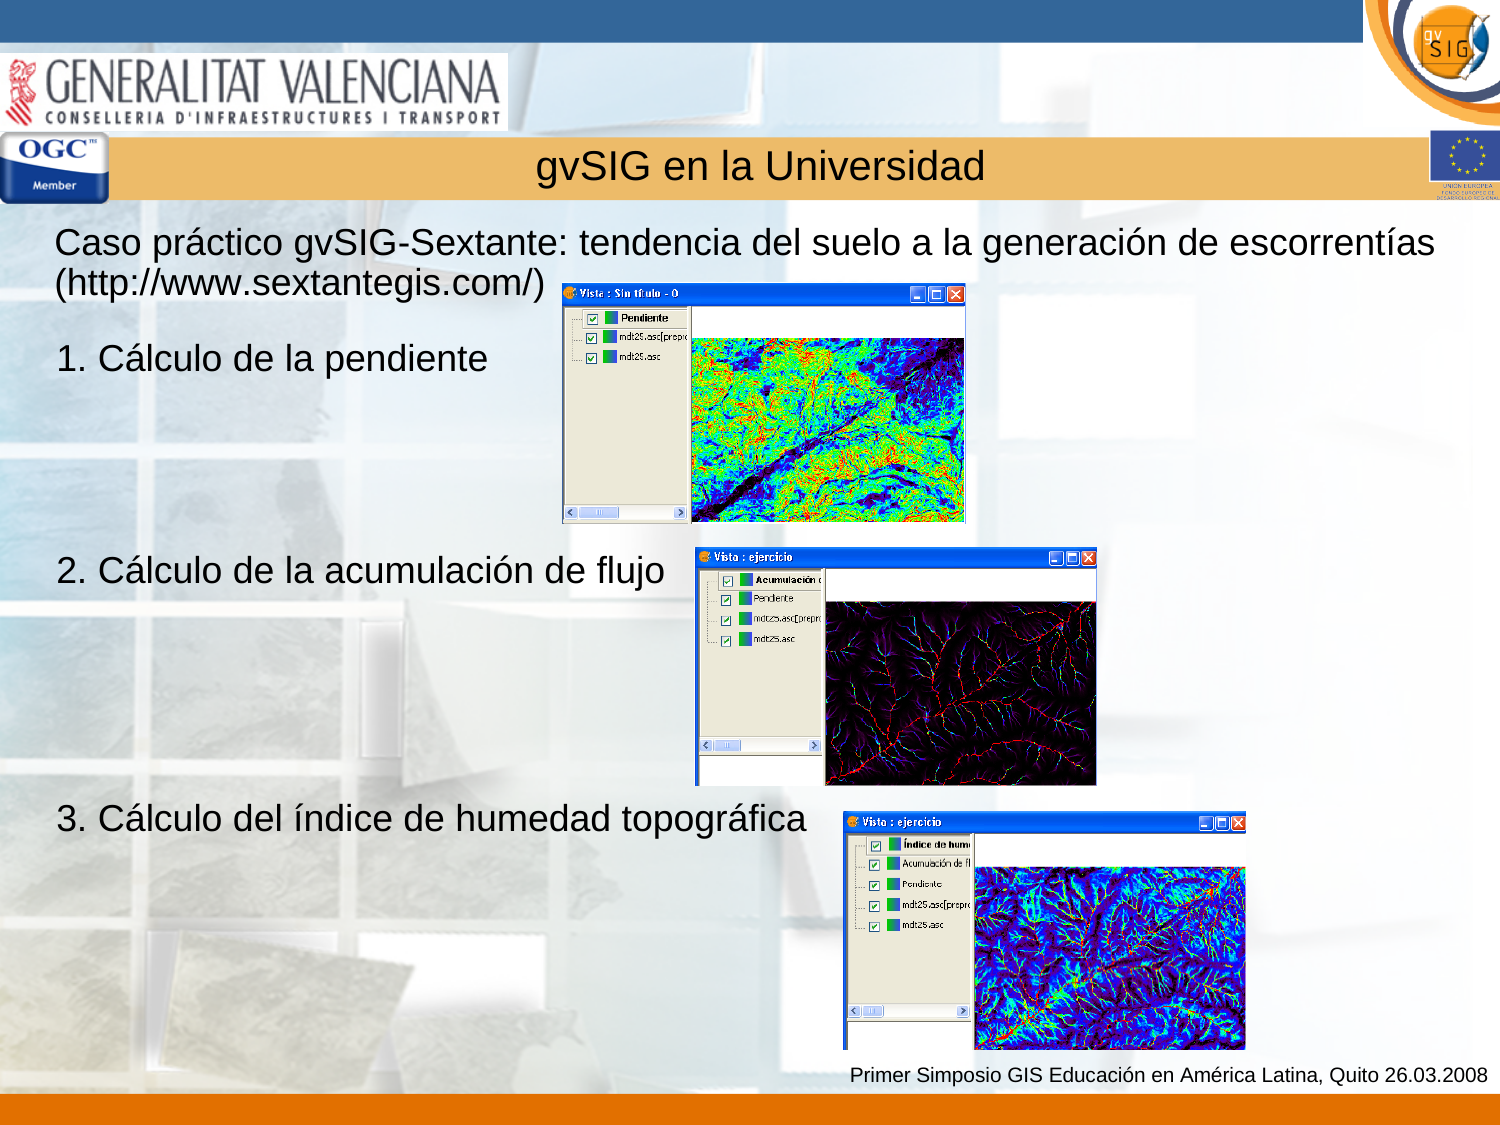

gvSIG en la Universidad
Caso práctico gvSIG-Sextante: tendencia del suelo a la generación de escorrentías
(http://www.sextantegis.com/)
1. Cálculo de la pendiente
2. Cálculo de la acumulación de flujo
3. Cálculo del índice de humedad topográfica